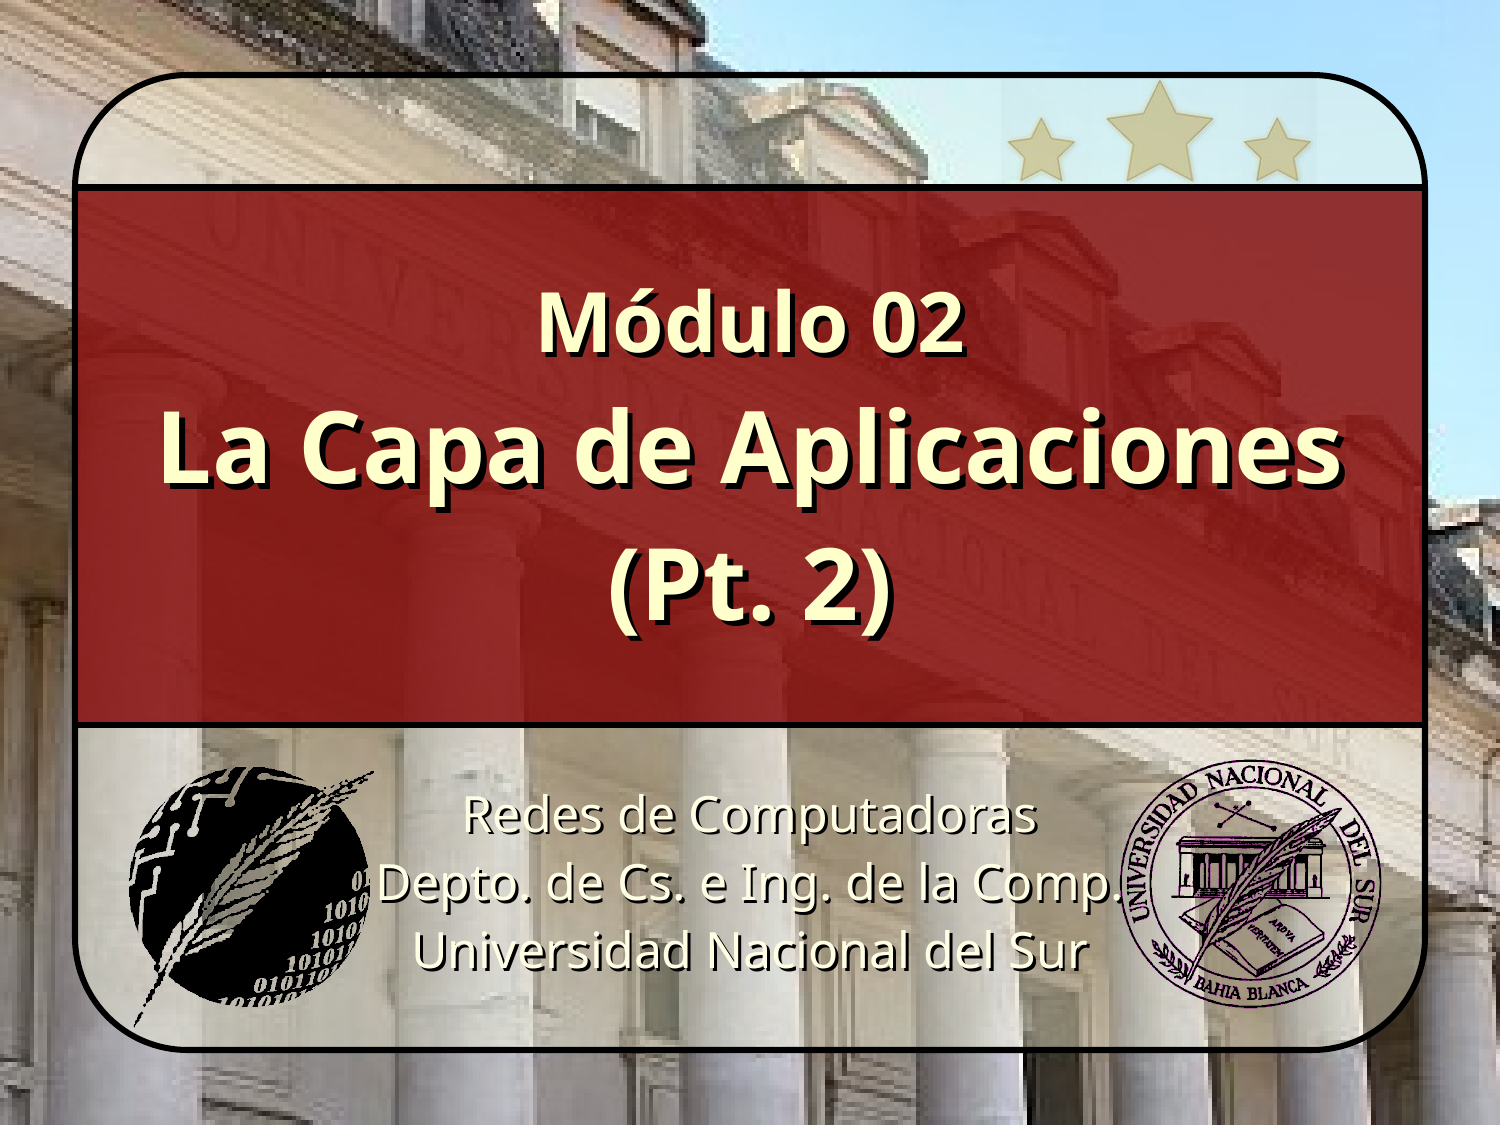

# Módulo 02 La Capa de Aplicaciones (Pt. 2)